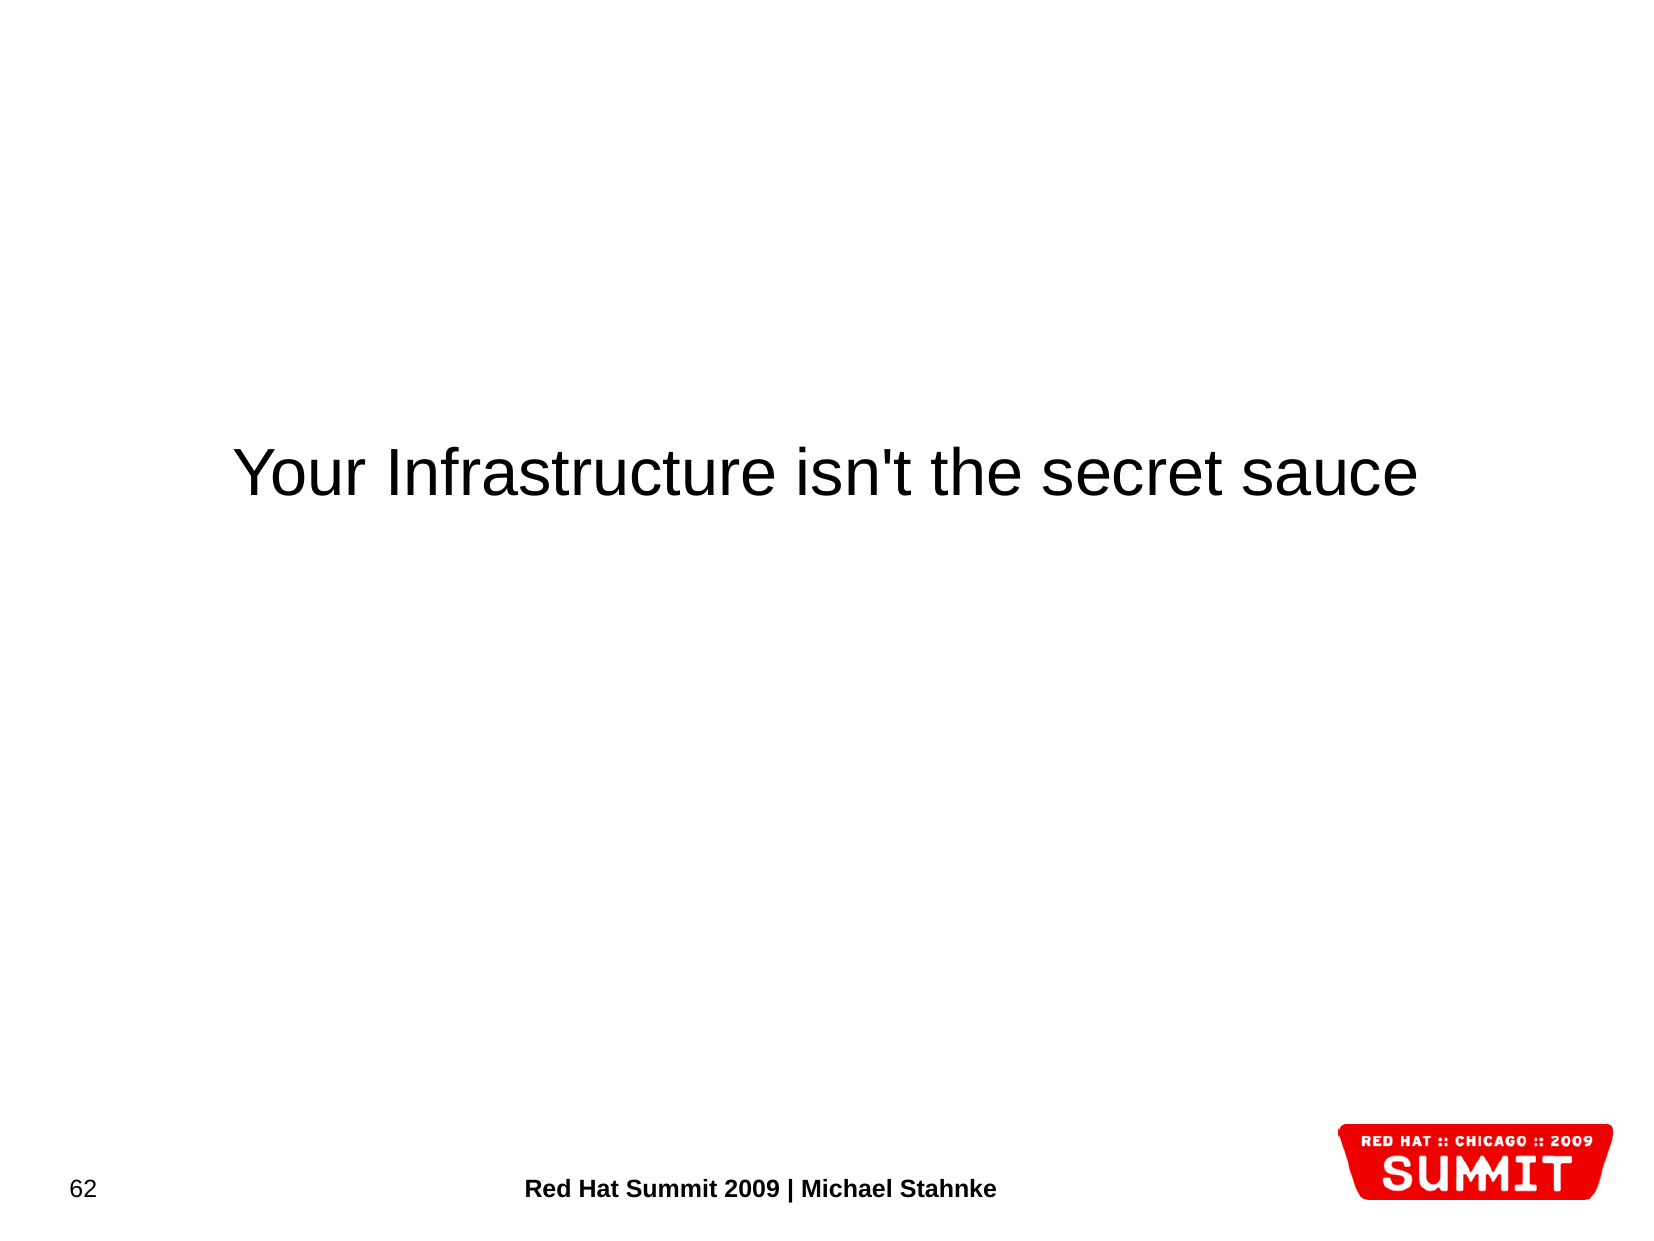

# Your Infrastructure isn't the secret sauce